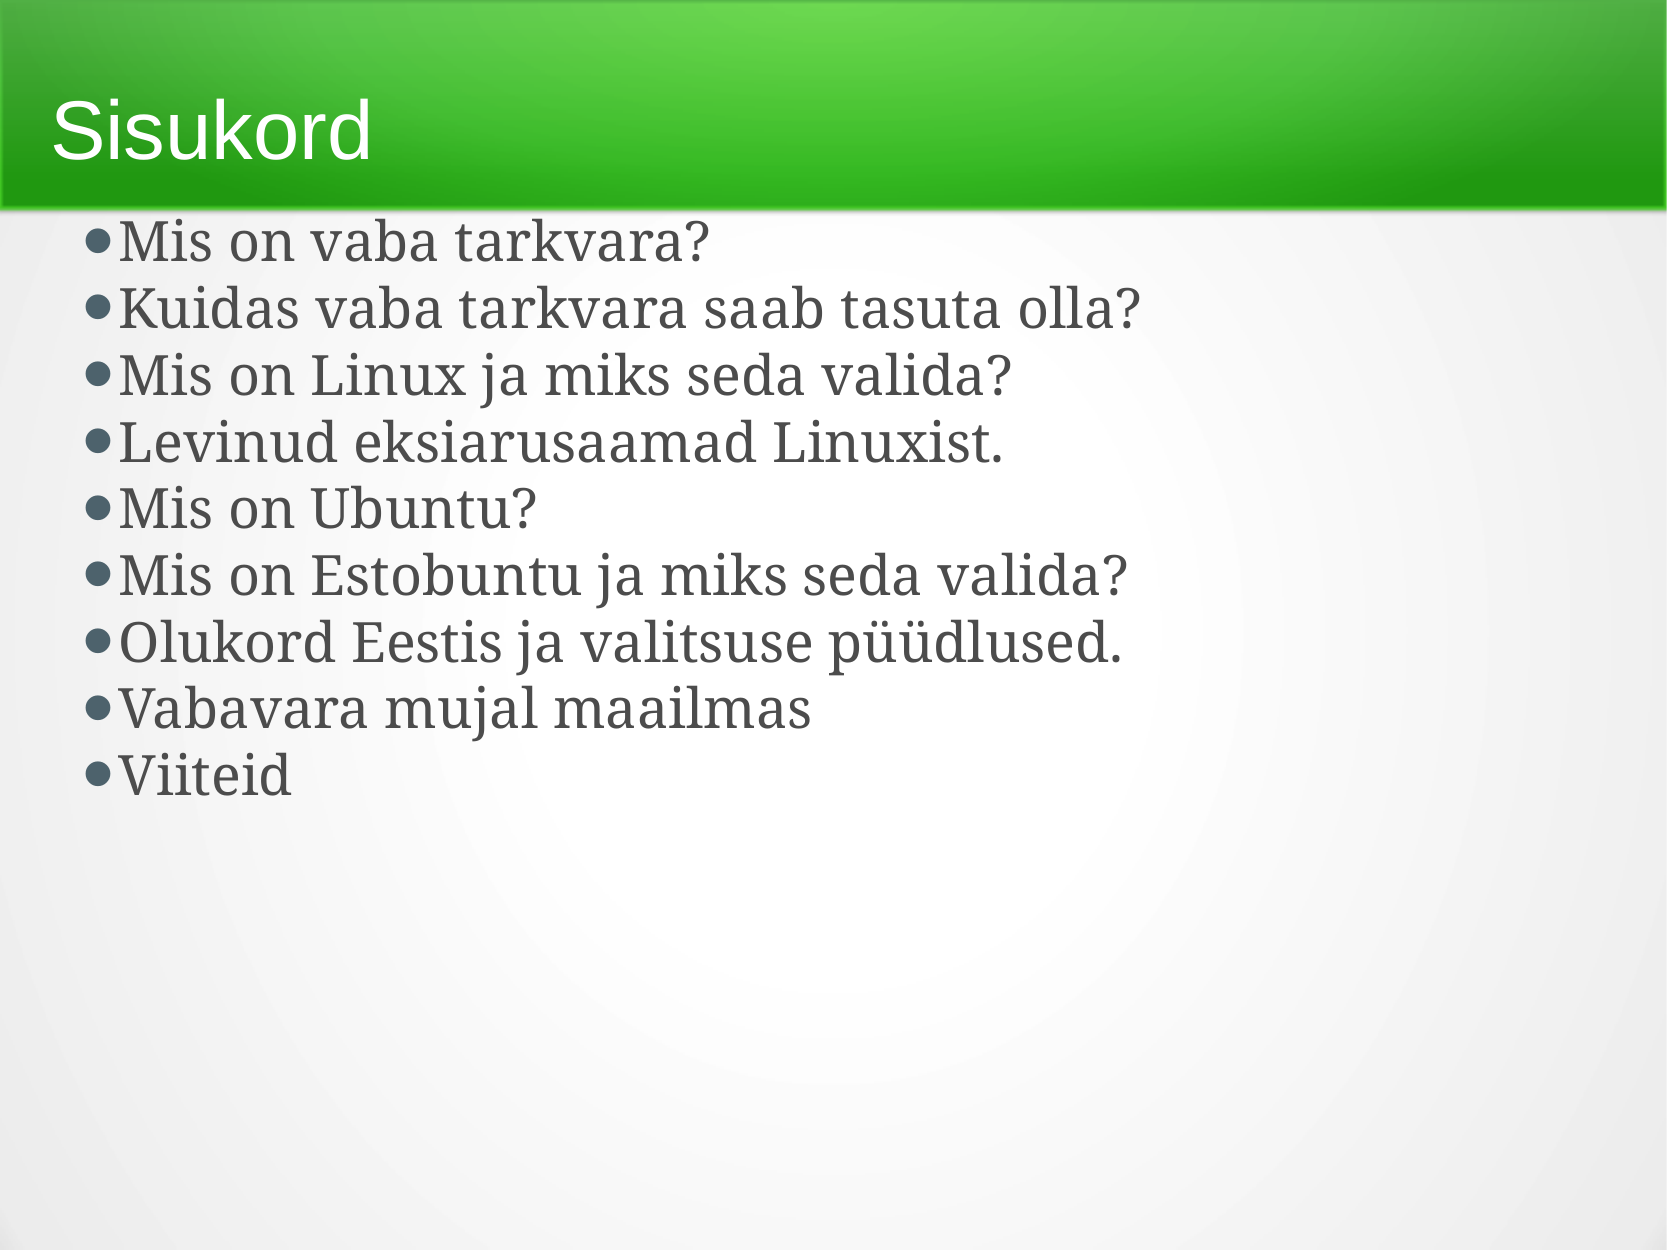

# Sisukord
Mis on vaba tarkvara?
Kuidas vaba tarkvara saab tasuta olla?
Mis on Linux ja miks seda valida?
Levinud eksiarusaamad Linuxist.
Mis on Ubuntu?
Mis on Estobuntu ja miks seda valida?
Olukord Eestis ja valitsuse püüdlused.
Vabavara mujal maailmas
Viiteid